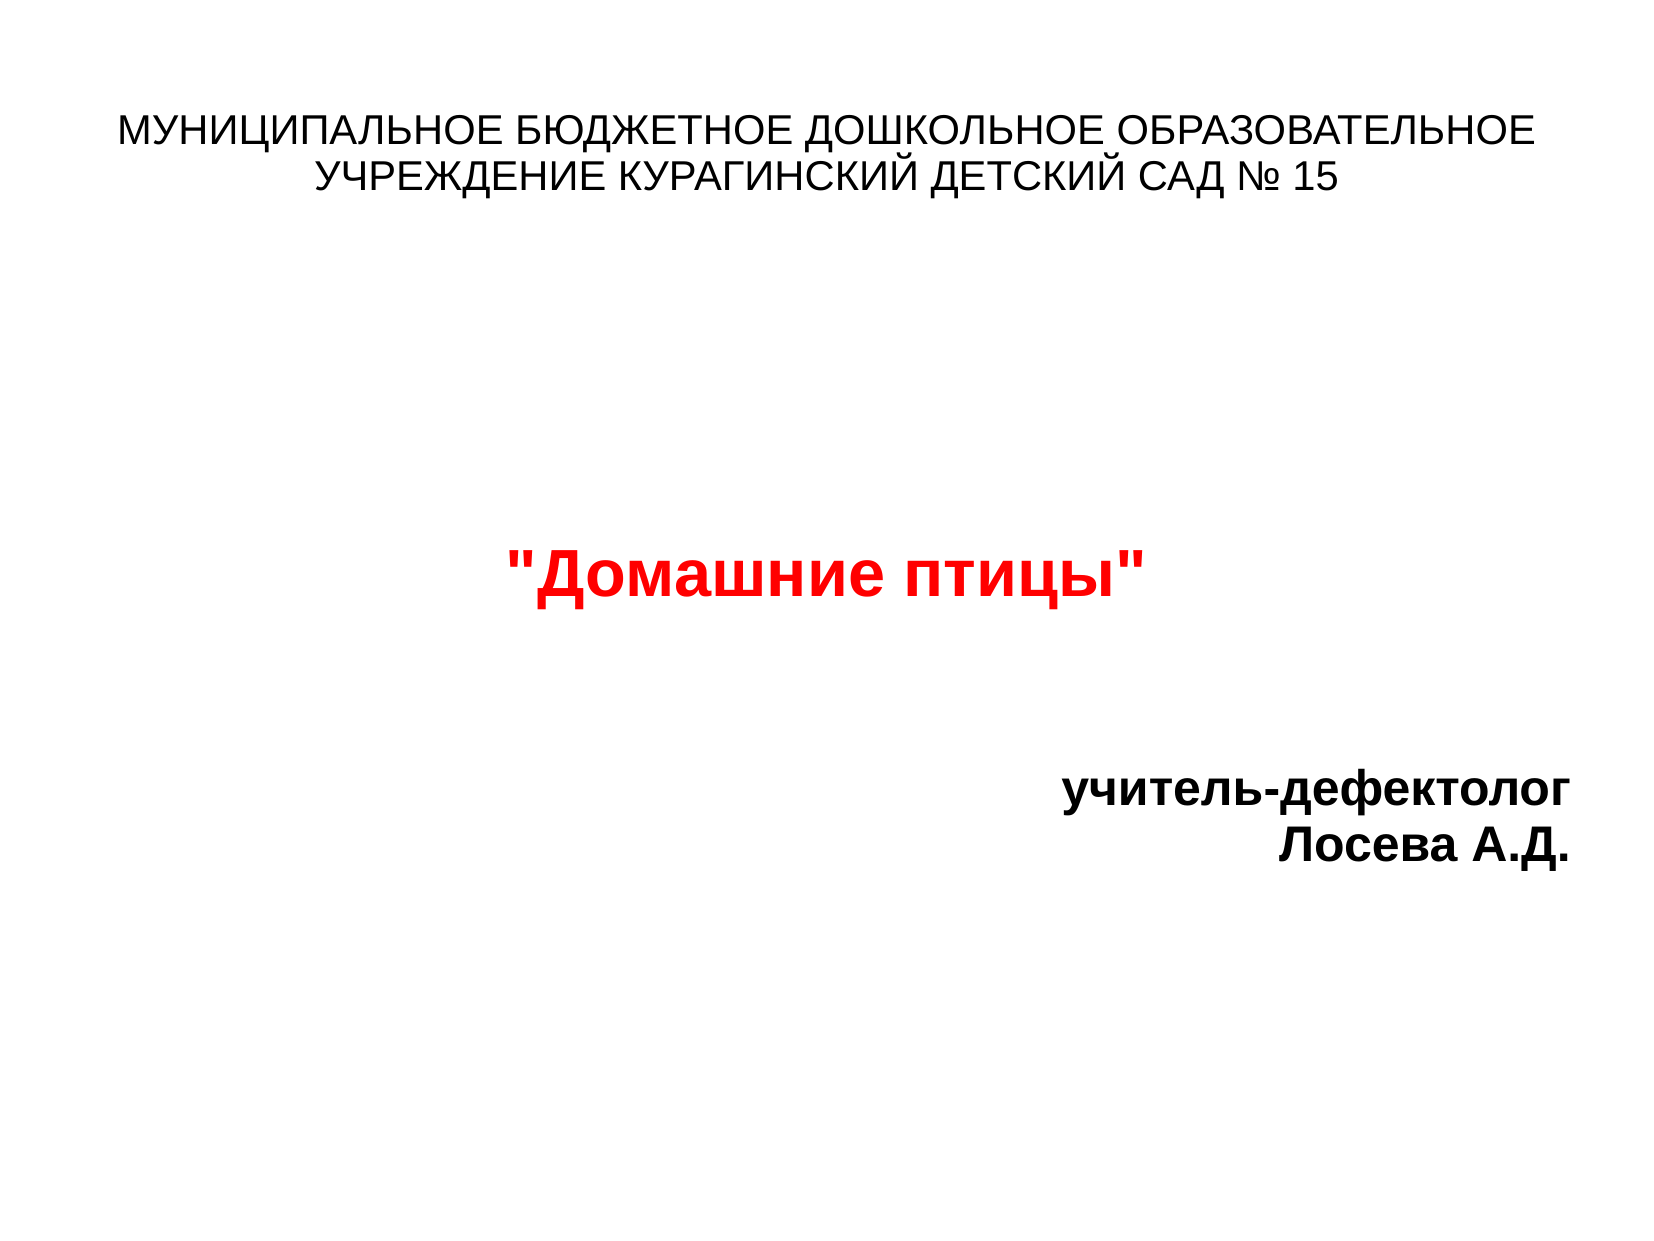

# МУНИЦИПАЛЬНОЕ БЮДЖЕТНОЕ ДОШКОЛЬНОЕ ОБРАЗОВАТЕЛЬНОЕ УЧРЕЖДЕНИЕ КУРАГИНСКИЙ ДЕТСКИЙ САД № 15
"Домашние птицы"
учитель-дефектолог
Лосева А.Д.